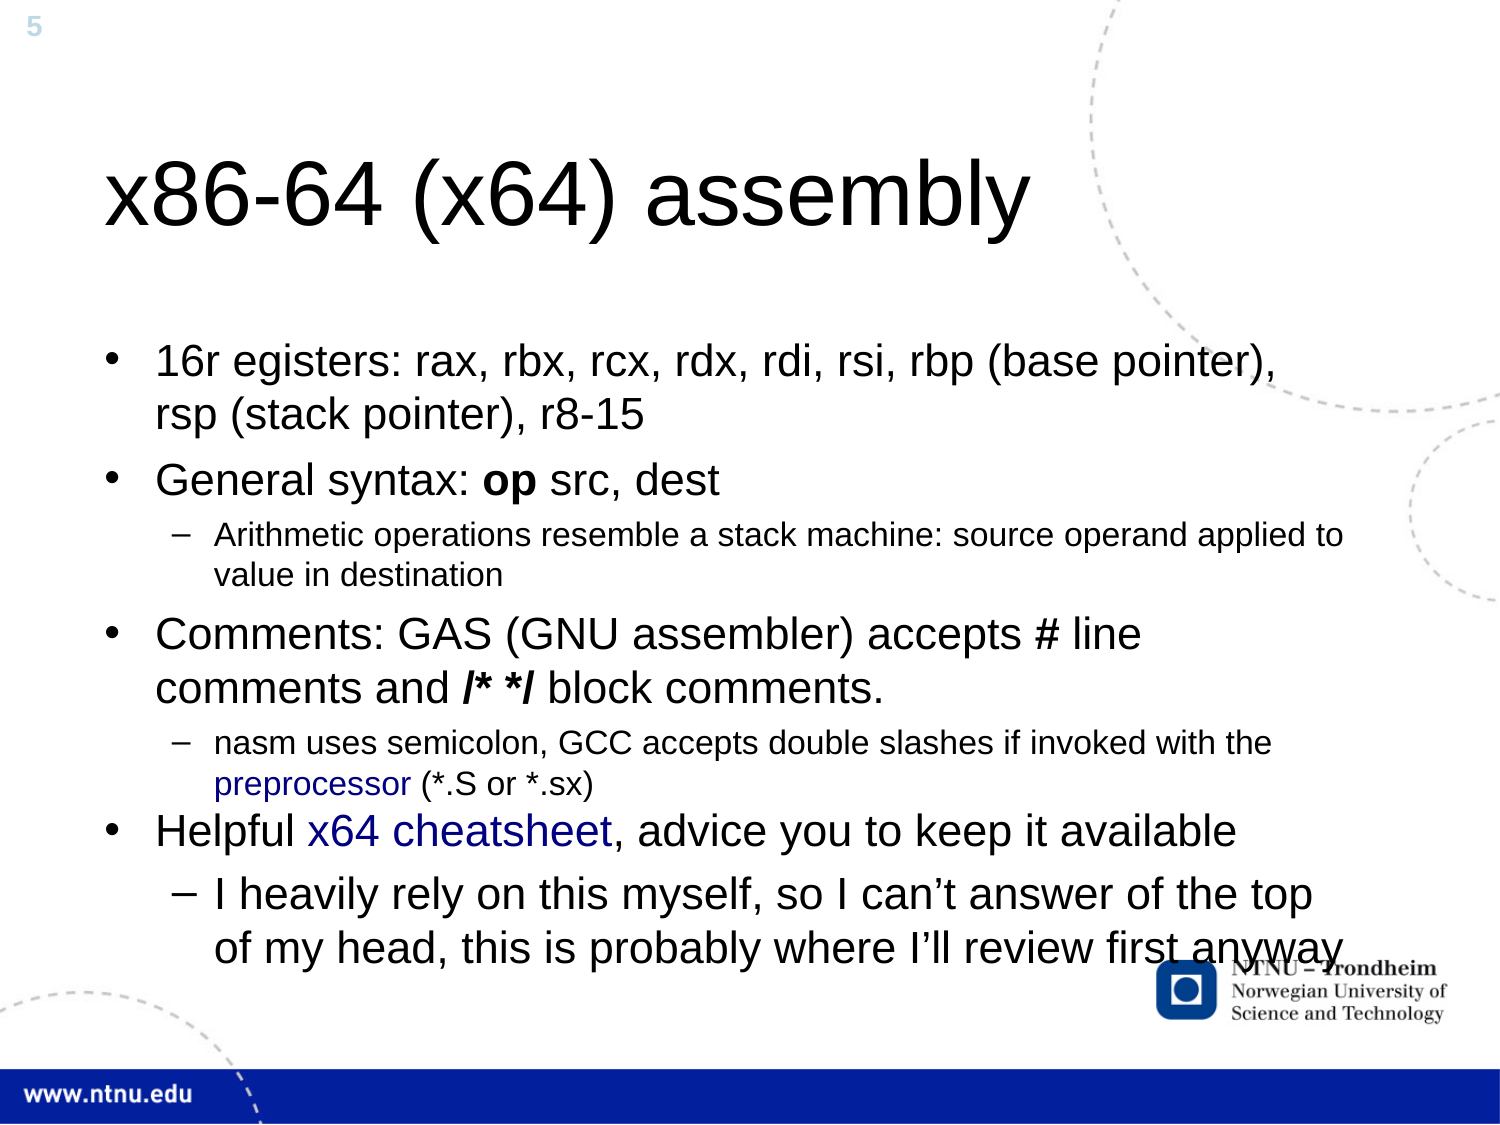

# x86-64 (x64) assembly
16r egisters: rax, rbx, rcx, rdx, rdi, rsi, rbp (base pointer), rsp (stack pointer), r8-15
General syntax: op src, dest
Arithmetic operations resemble a stack machine: source operand applied to value in destination
Comments: GAS (GNU assembler) accepts # line comments and /* */ block comments.
nasm uses semicolon, GCC accepts double slashes if invoked with the preprocessor (*.S or *.sx)
Helpful x64 cheatsheet, advice you to keep it available
I heavily rely on this myself, so I can’t answer of the top of my head, this is probably where I’ll review first anyway